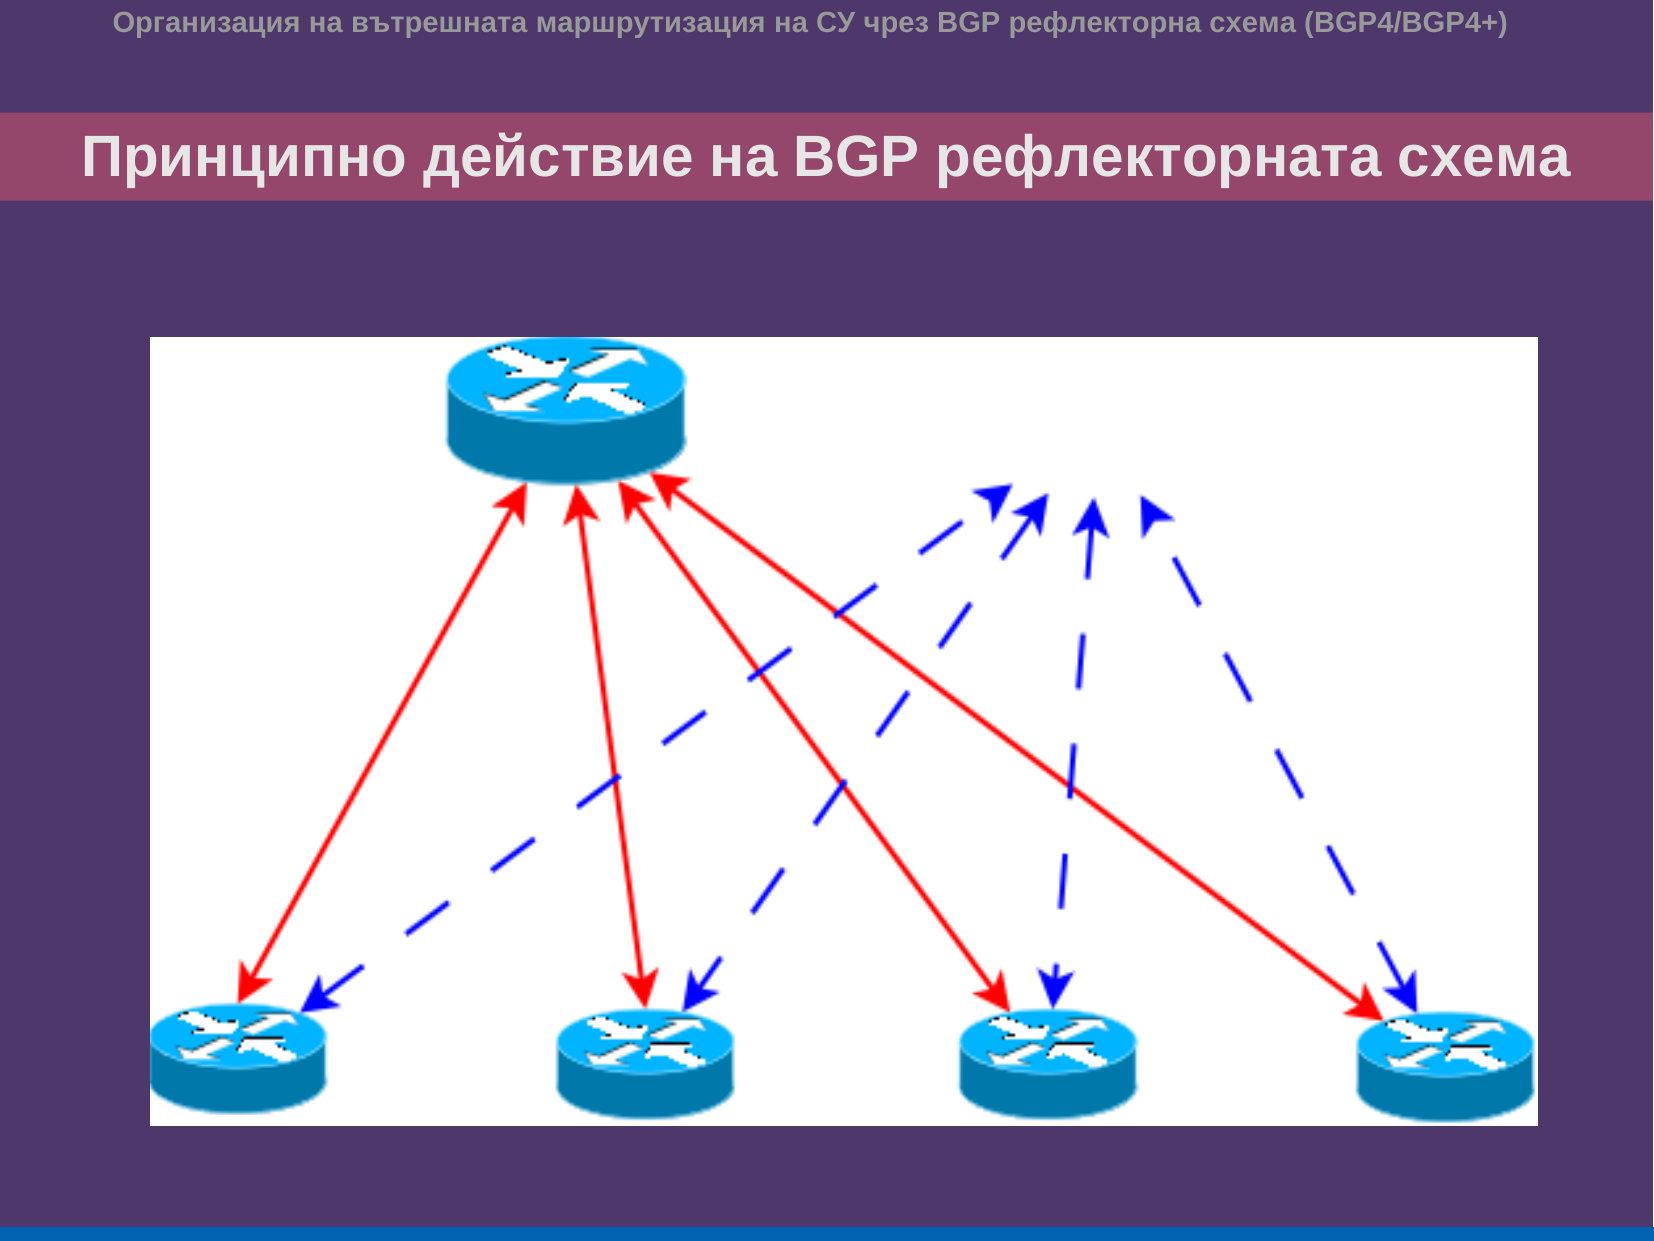

Организация на вътрешната маршрутизация на СУ чрез BGP рефлекторна схема (BGP4/BGP4+)
# Принципно действие на BGP рефлекторната схема